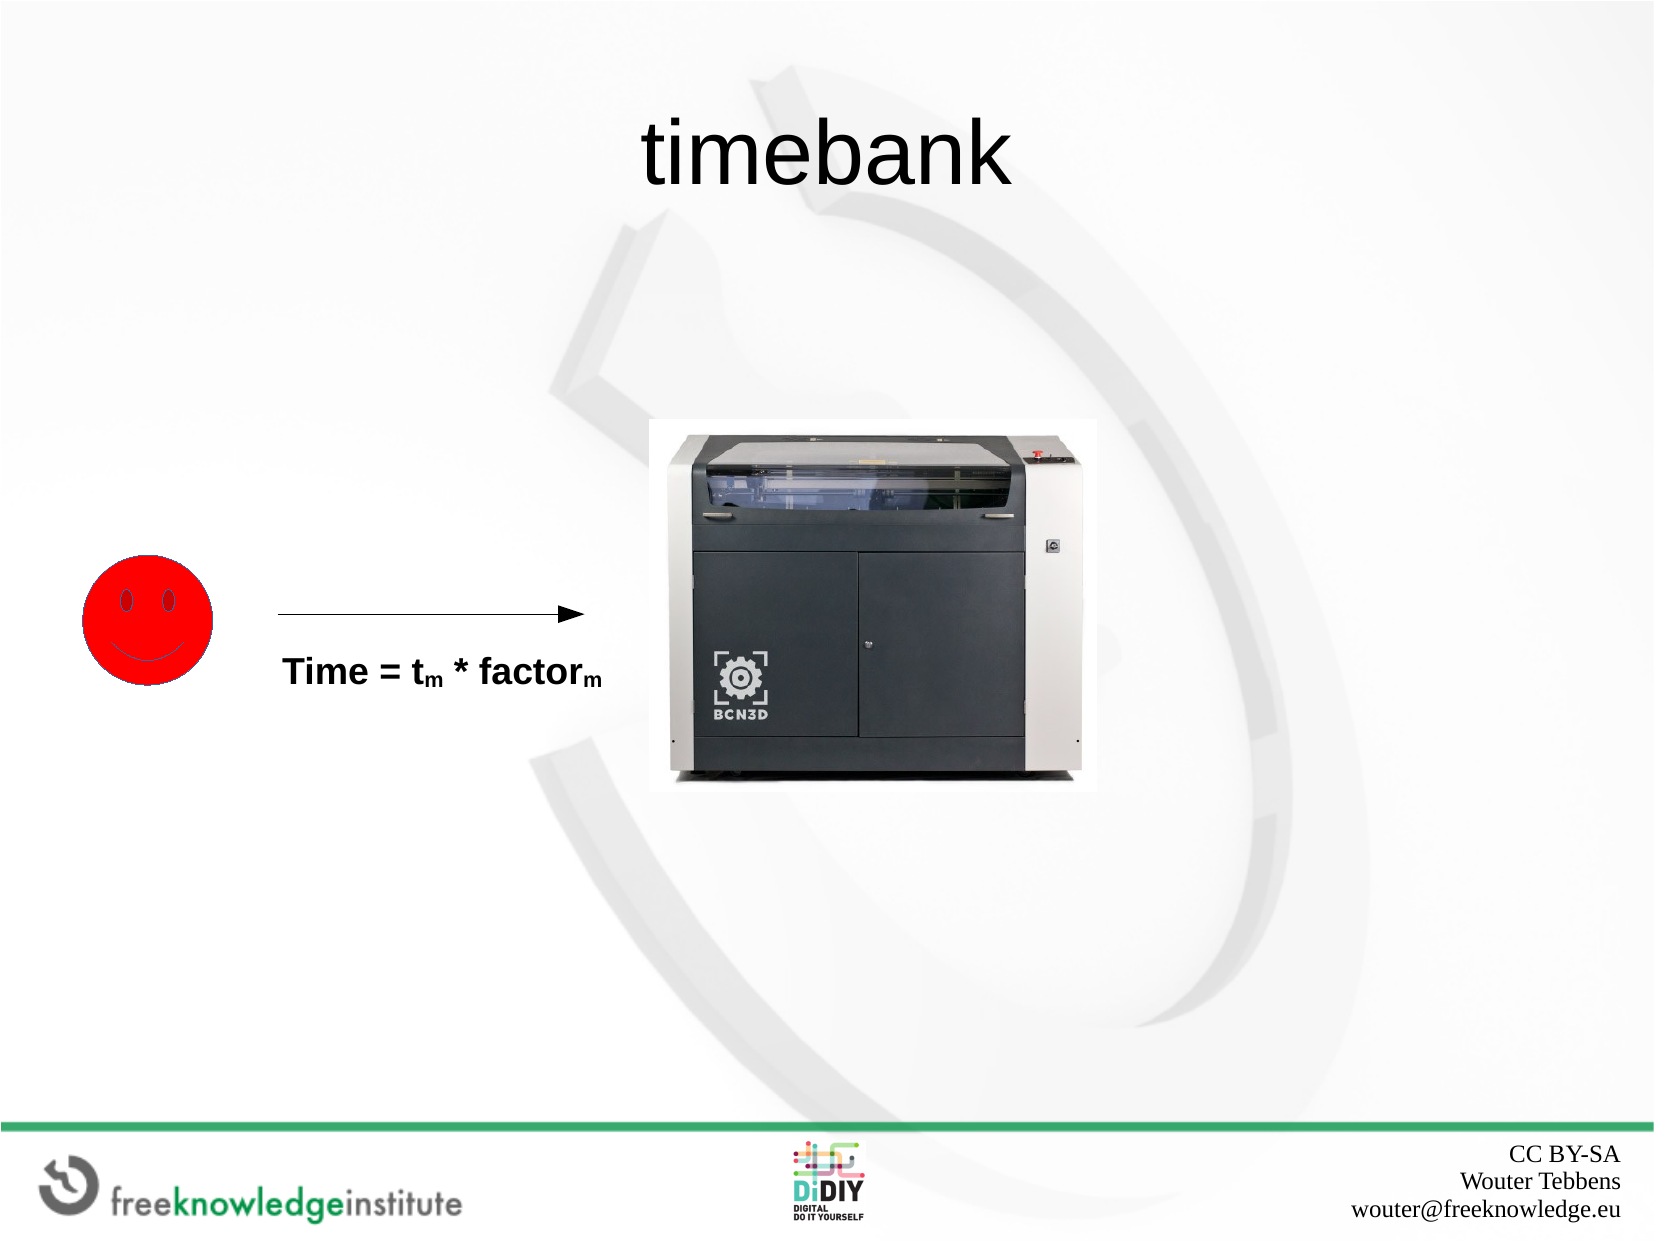

# timebank
Time = tm * factorm